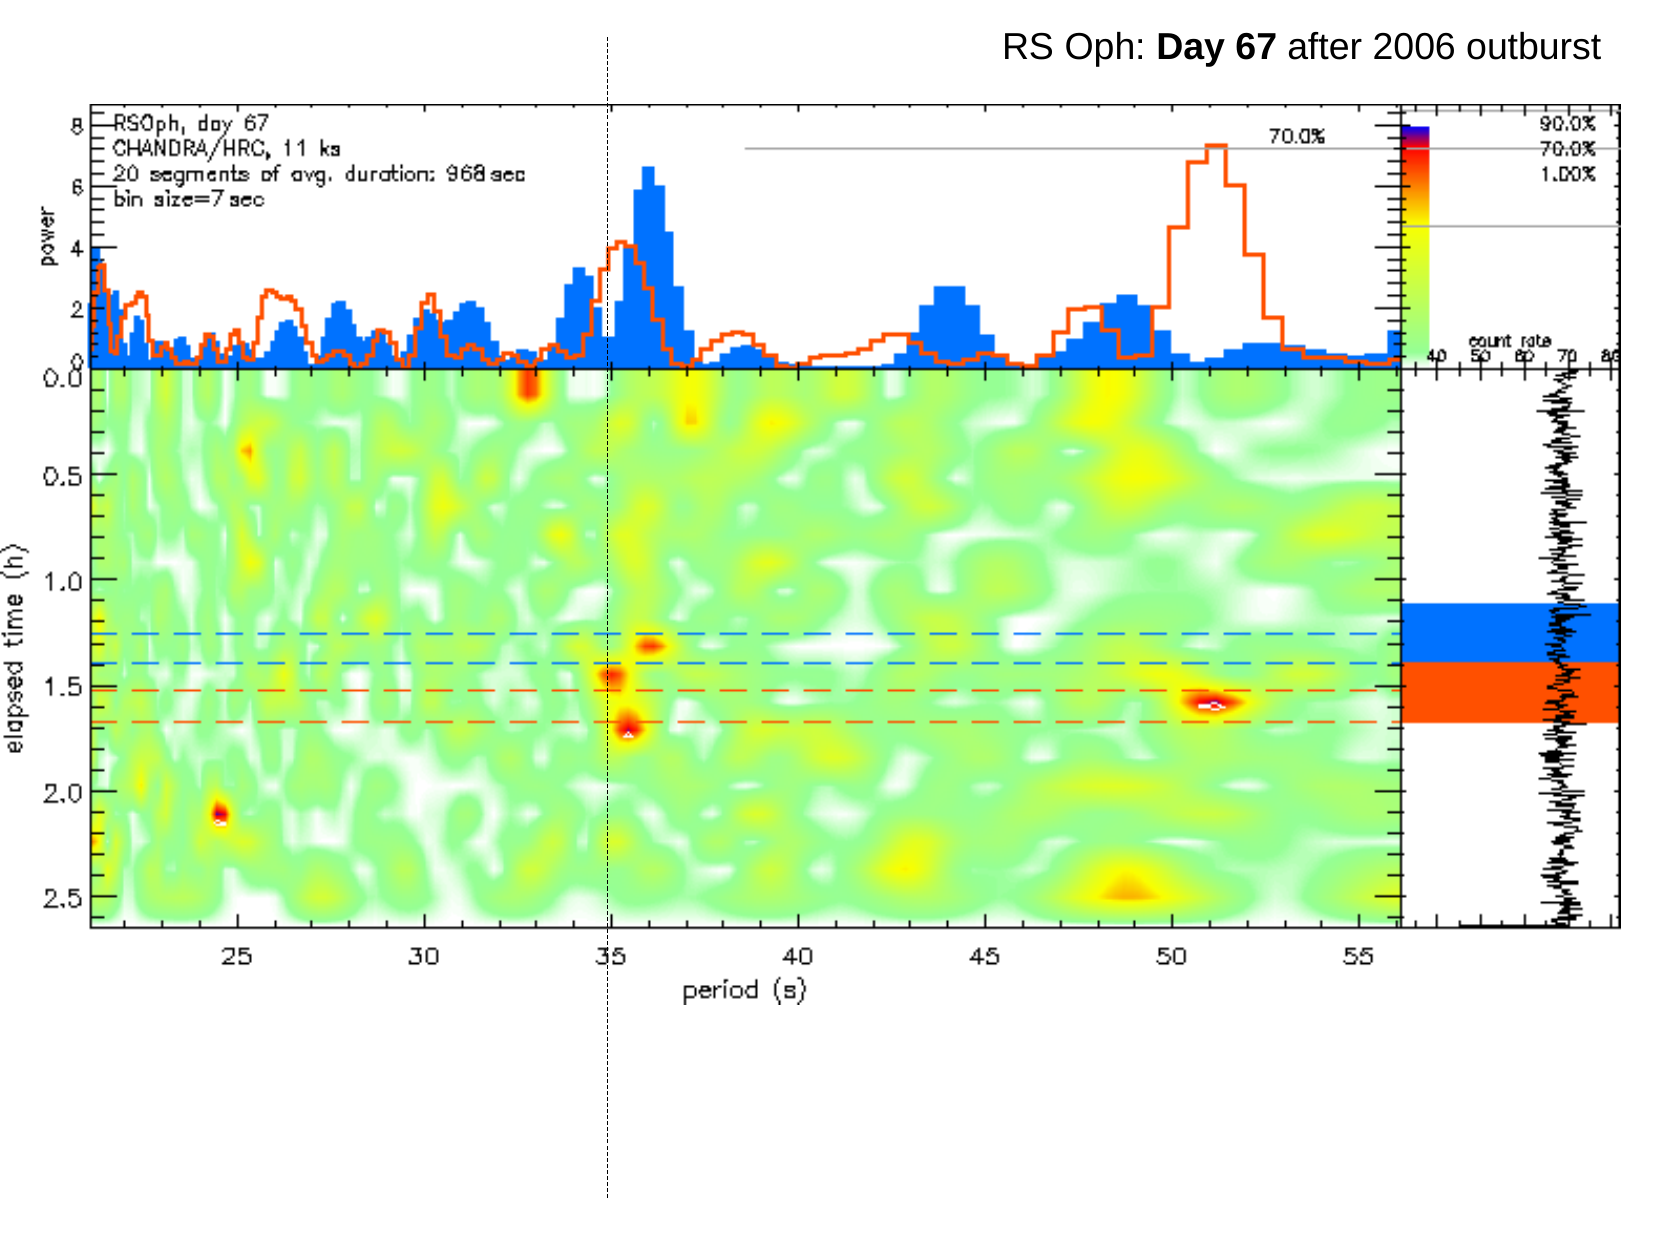

RS Oph: Day 67 after 2006 outburst